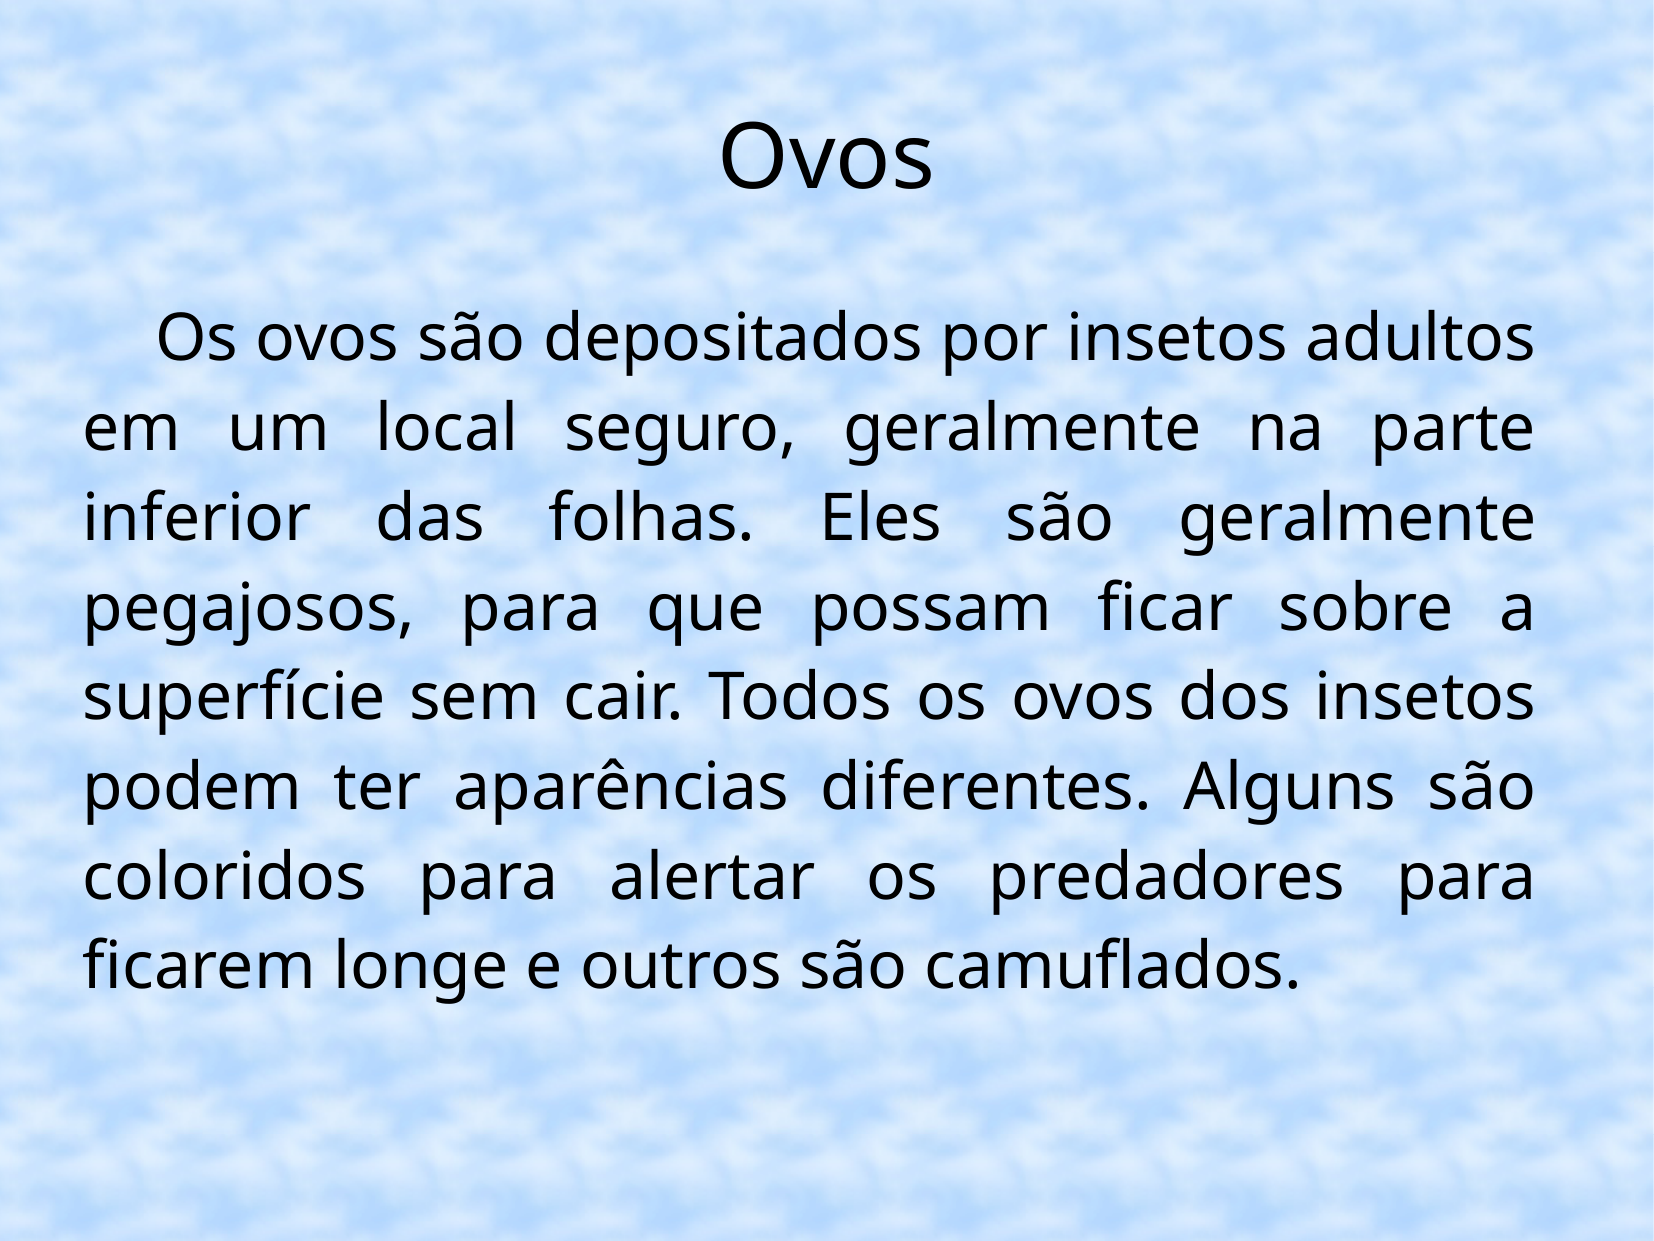

# Ovos
 Os ovos são depositados por insetos adultos em um local seguro, geralmente na parte inferior das folhas. Eles são geralmente pegajosos, para que possam ficar sobre a superfície sem cair. Todos os ovos dos insetos podem ter aparências diferentes. Alguns são coloridos para alertar os predadores para ficarem longe e outros são camuflados.